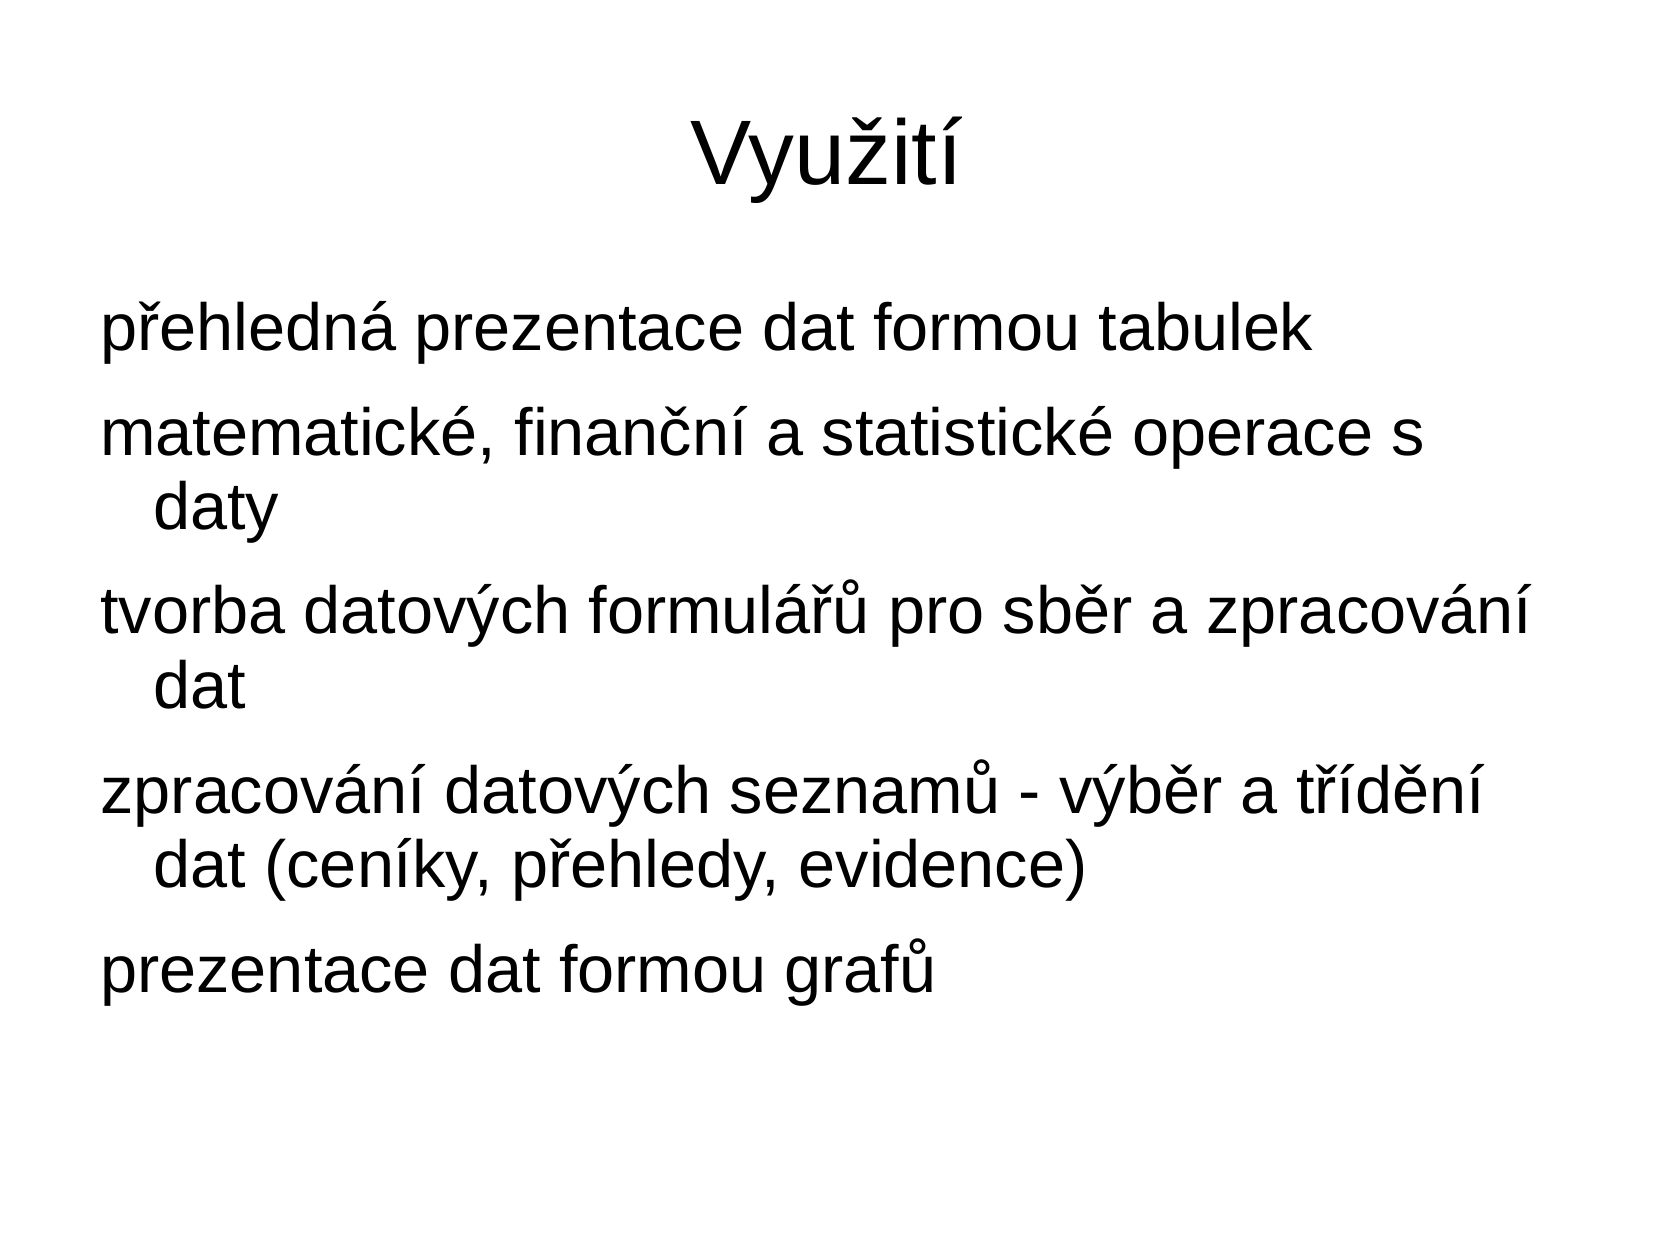

# Využití
přehledná prezentace dat formou tabulek
matematické, finanční a statistické operace s daty
tvorba datových formulářů pro sběr a zpracování dat
zpracování datových seznamů - výběr a třídění dat (ceníky, přehledy, evidence)
prezentace dat formou grafů